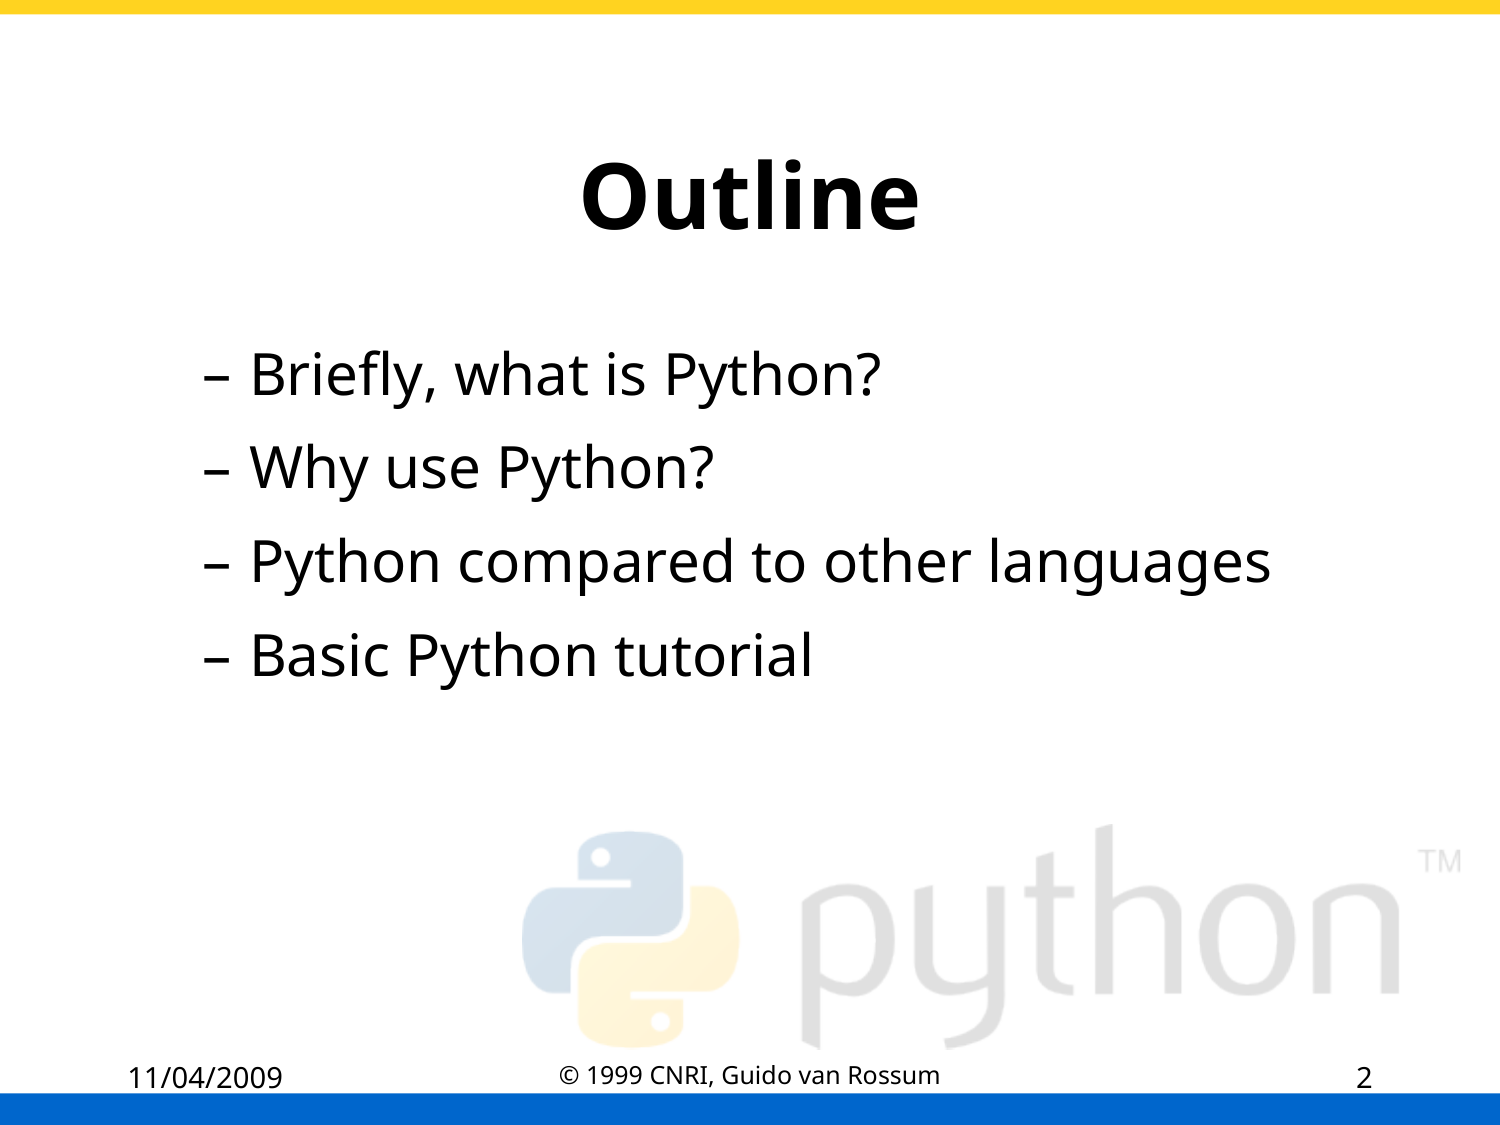

# Outline
Briefly, what is Python?
Why use Python?
Python compared to other languages
Basic Python tutorial
11/04/2009
© 1999 CNRI, Guido van Rossum
2